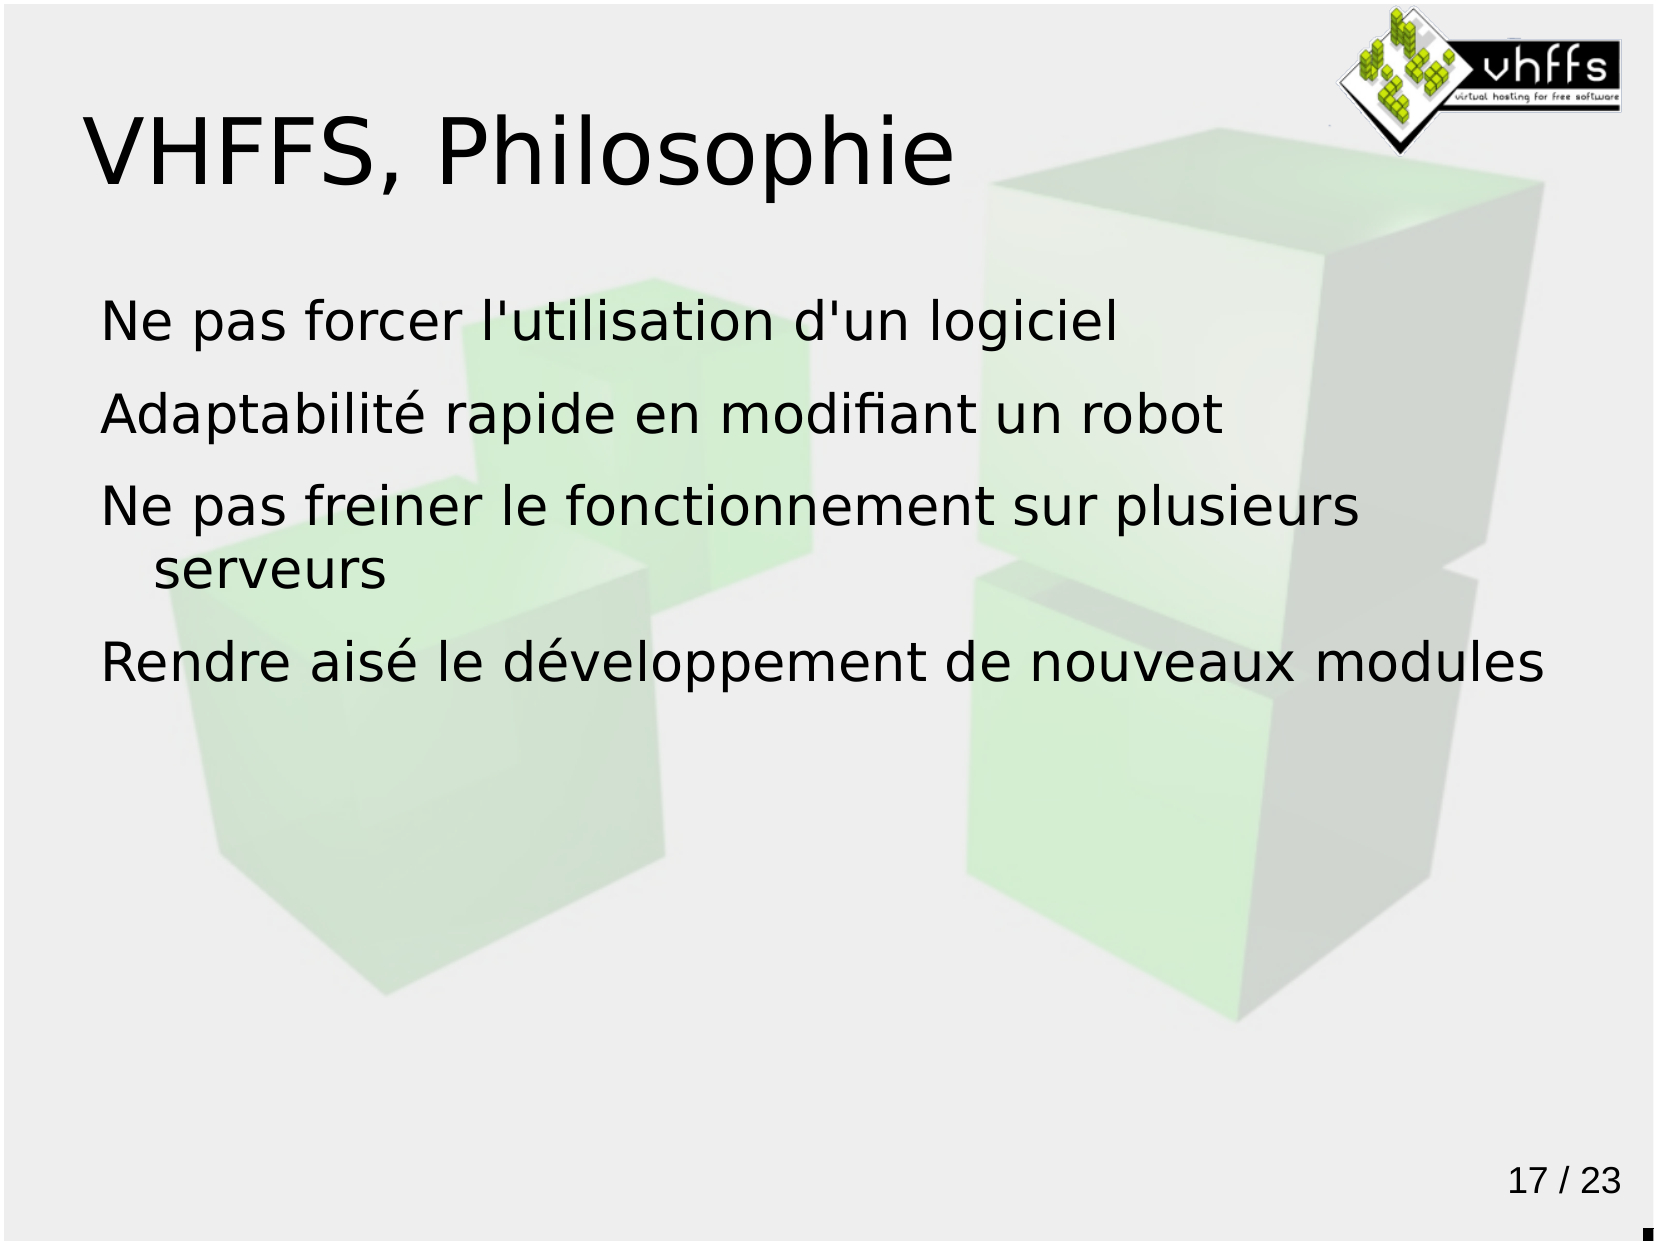

# VHFFS, Philosophie
Ne pas forcer l'utilisation d'un logiciel
Adaptabilité rapide en modifiant un robot
Ne pas freiner le fonctionnement sur plusieurs serveurs
Rendre aisé le développement de nouveaux modules